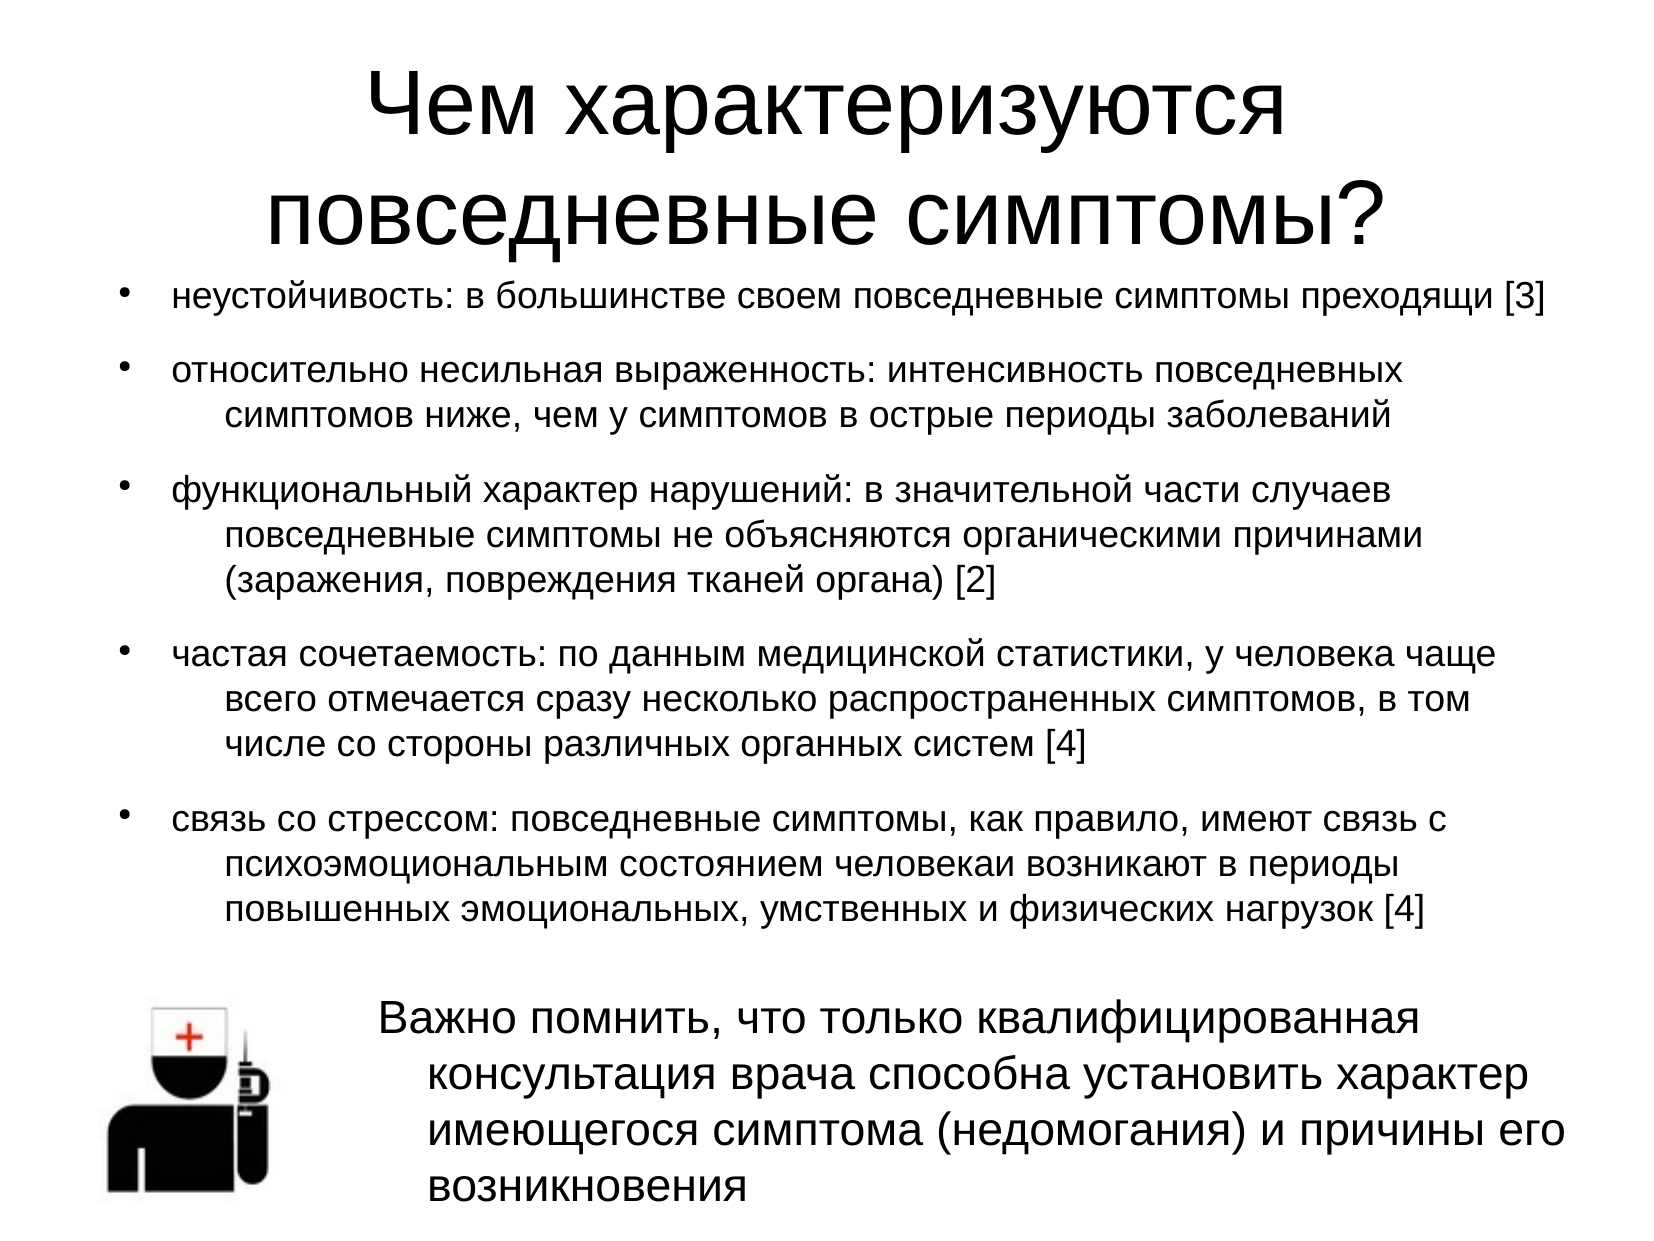

# Чем характеризуются повседневные симптомы?
неустойчивость: в большинстве своем повседневные симптомы преходящи [3]
относительно несильная выраженность: интенсивность повседневных симптомов ниже, чем у симптомов в острые периоды заболеваний
функциональный характер нарушений: в значительной части случаев повседневные симптомы не объясняются органическими причинами (заражения, повреждения тканей органа) [2]
частая сочетаемость: по данным медицинской статистики, у человека чаще всего отмечается сразу несколько распространенных симптомов, в том числе со стороны различных органных систем [4]
связь со стрессом: повседневные симптомы, как правило, имеют связь с психоэмоциональным состоянием человекаи возникают в периоды повышенных эмоциональных, умственных и физических нагрузок [4]
Важно помнить, что только квалифицированная консультация врача способна установить характер имеющегося симптома (недомогания) и причины его возникновения